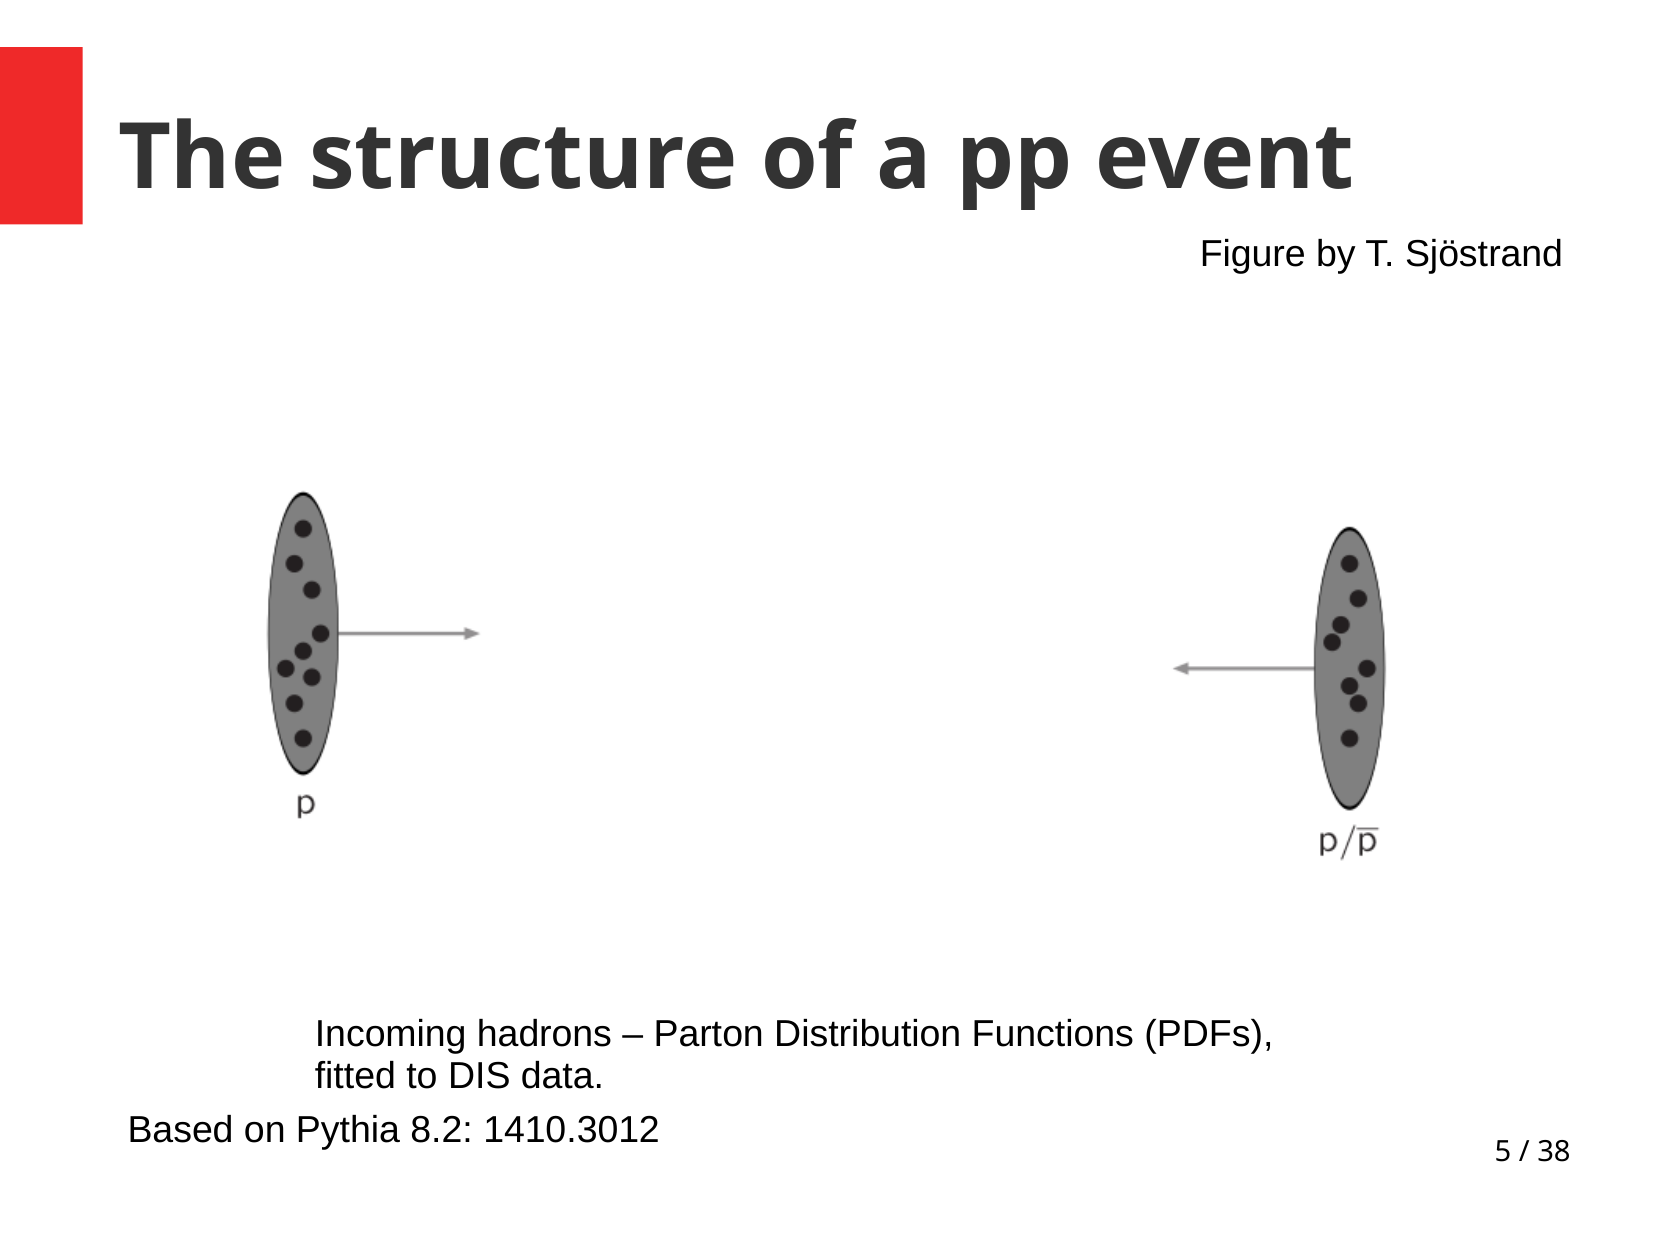

# The structure of a pp event
Figure by T. Sjöstrand
Incoming hadrons – Parton Distribution Functions (PDFs), fitted to DIS data.
Based on Pythia 8.2: 1410.3012
5